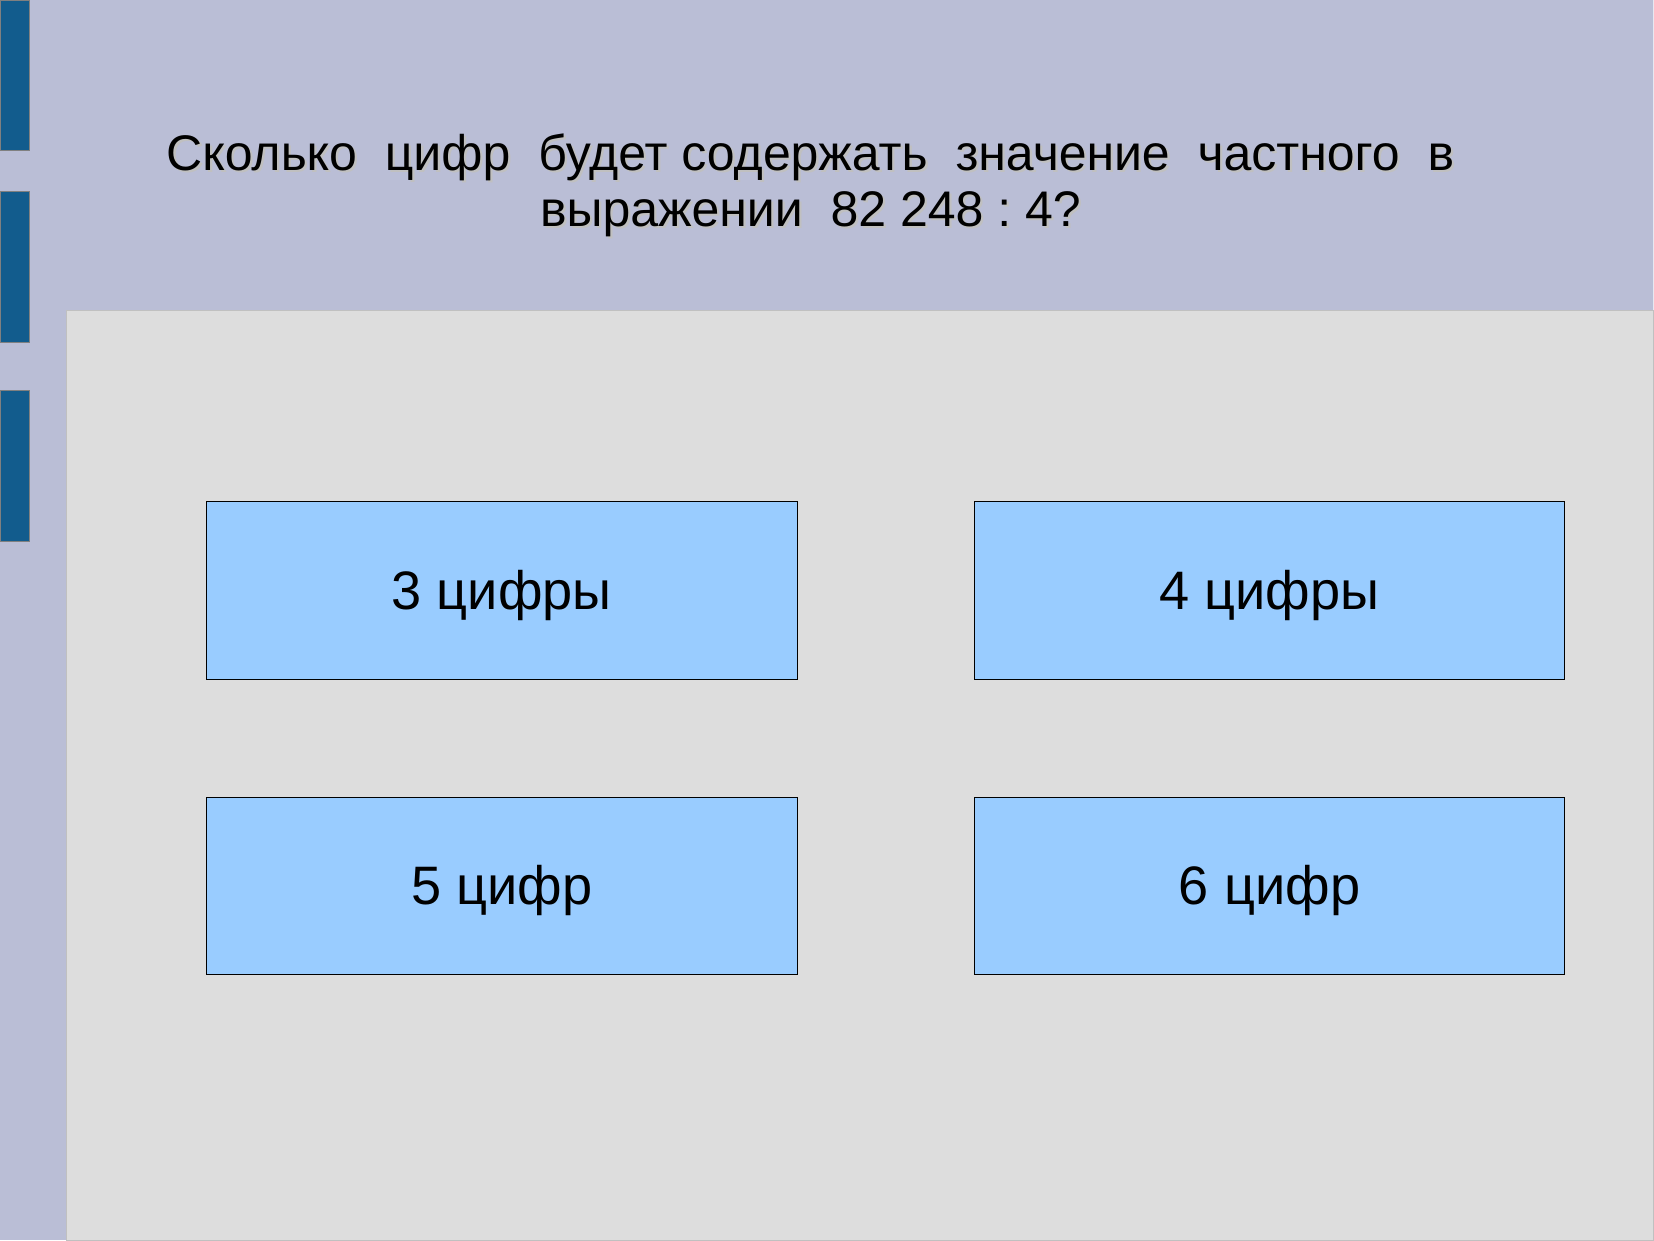

Сколько цифр будет содержать значение частного в выражении 82 248 : 4?
3 цифры
4 цифры
5 цифр
6 цифр